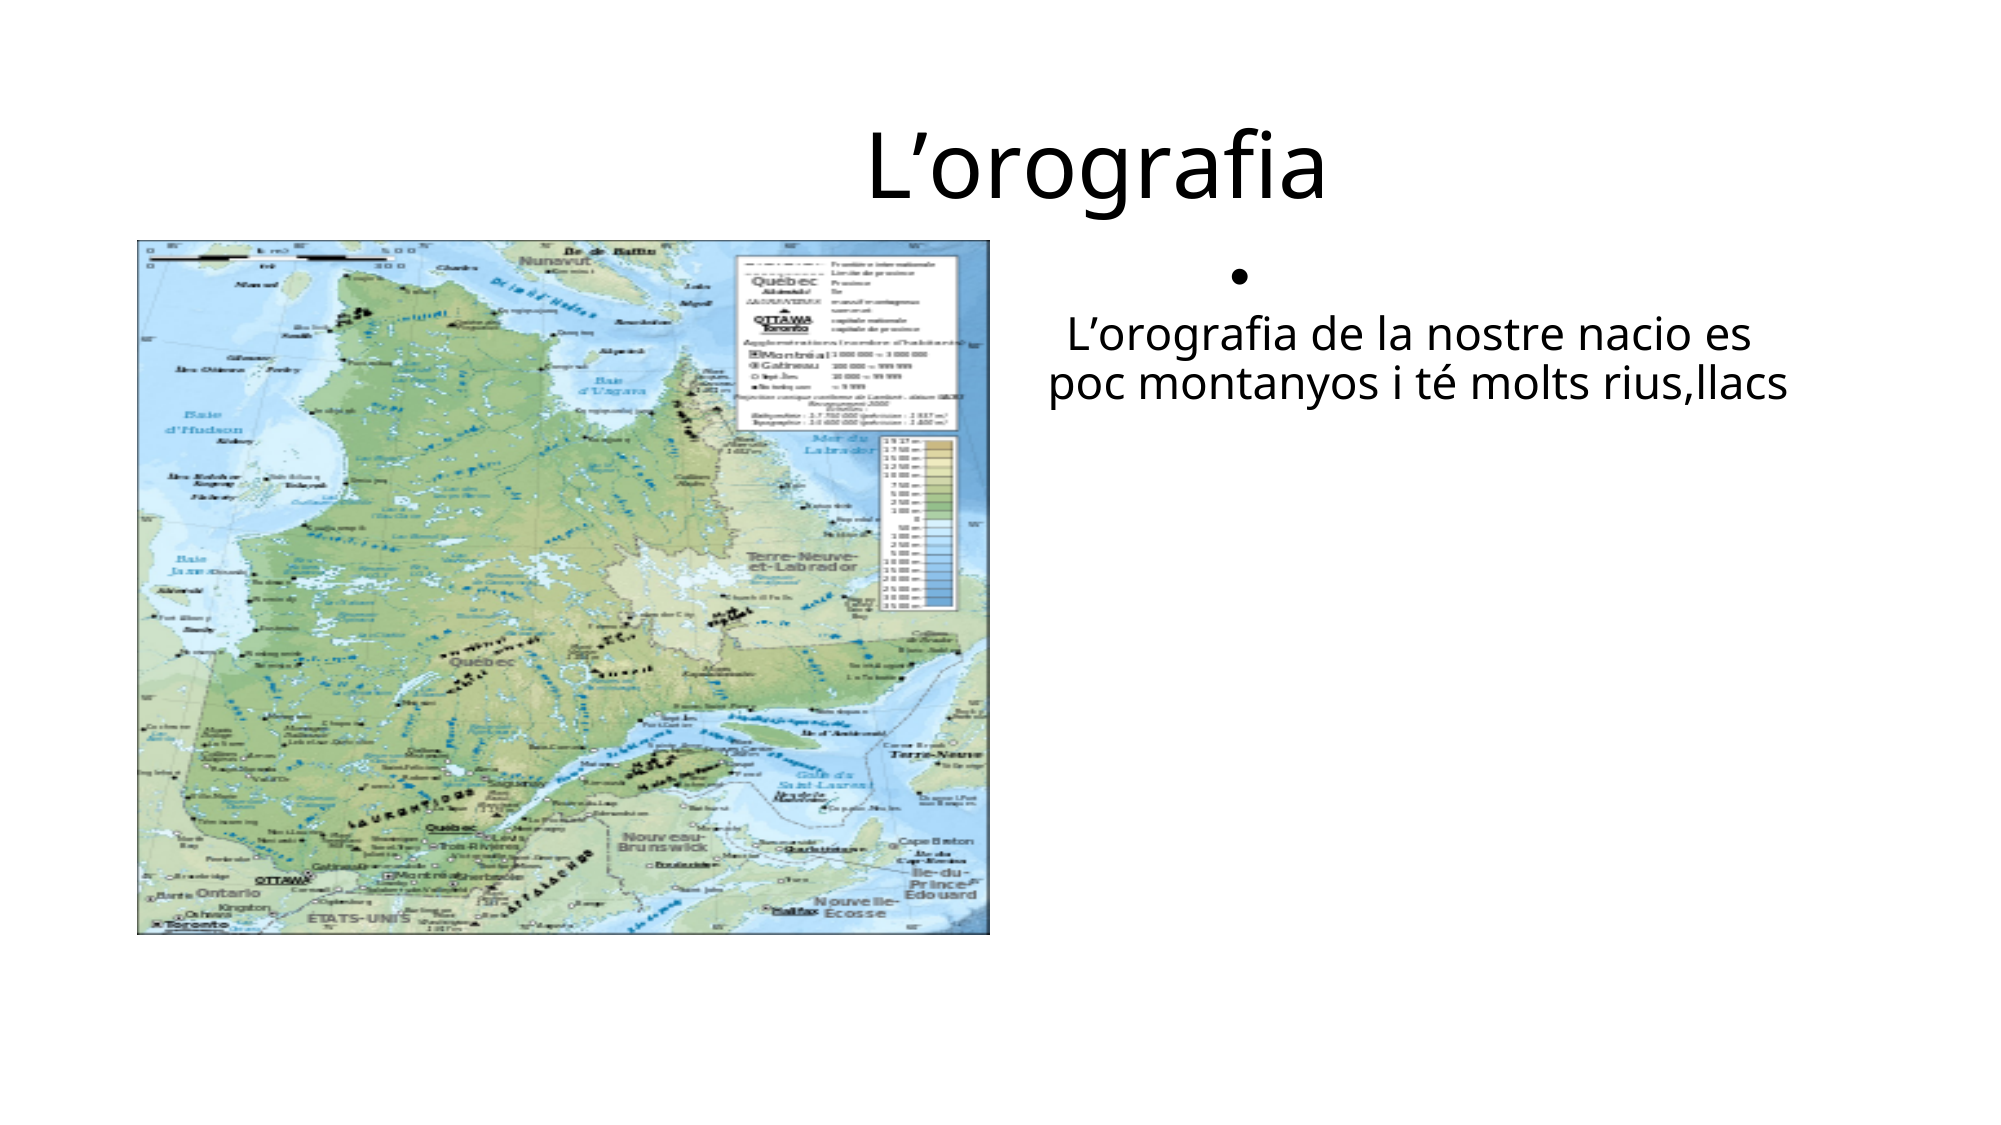

# L’orografia
 L’orografia de la nostre nacio es poc montanyos i té molts rius,llacs